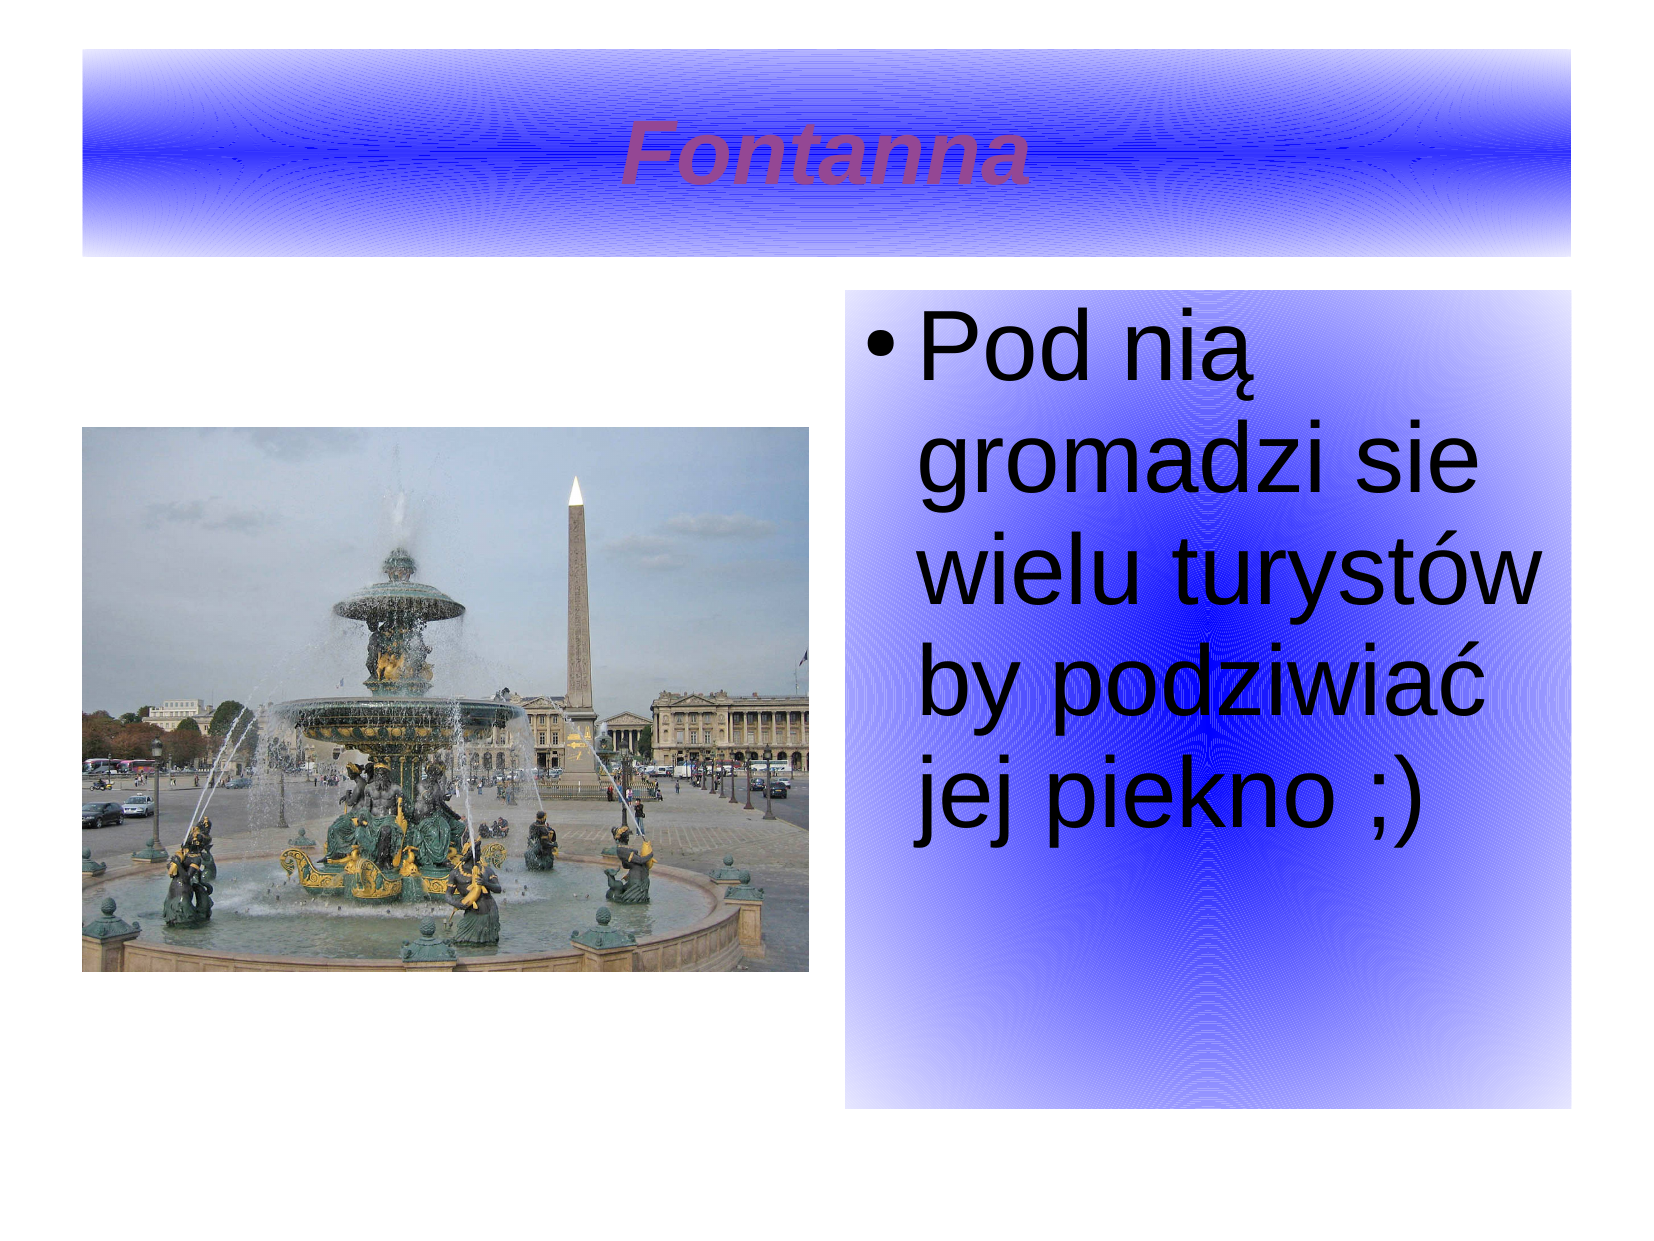

# Fontanna
Pod nią gromadzi sie wielu turystów by podziwiać jej piekno ;)